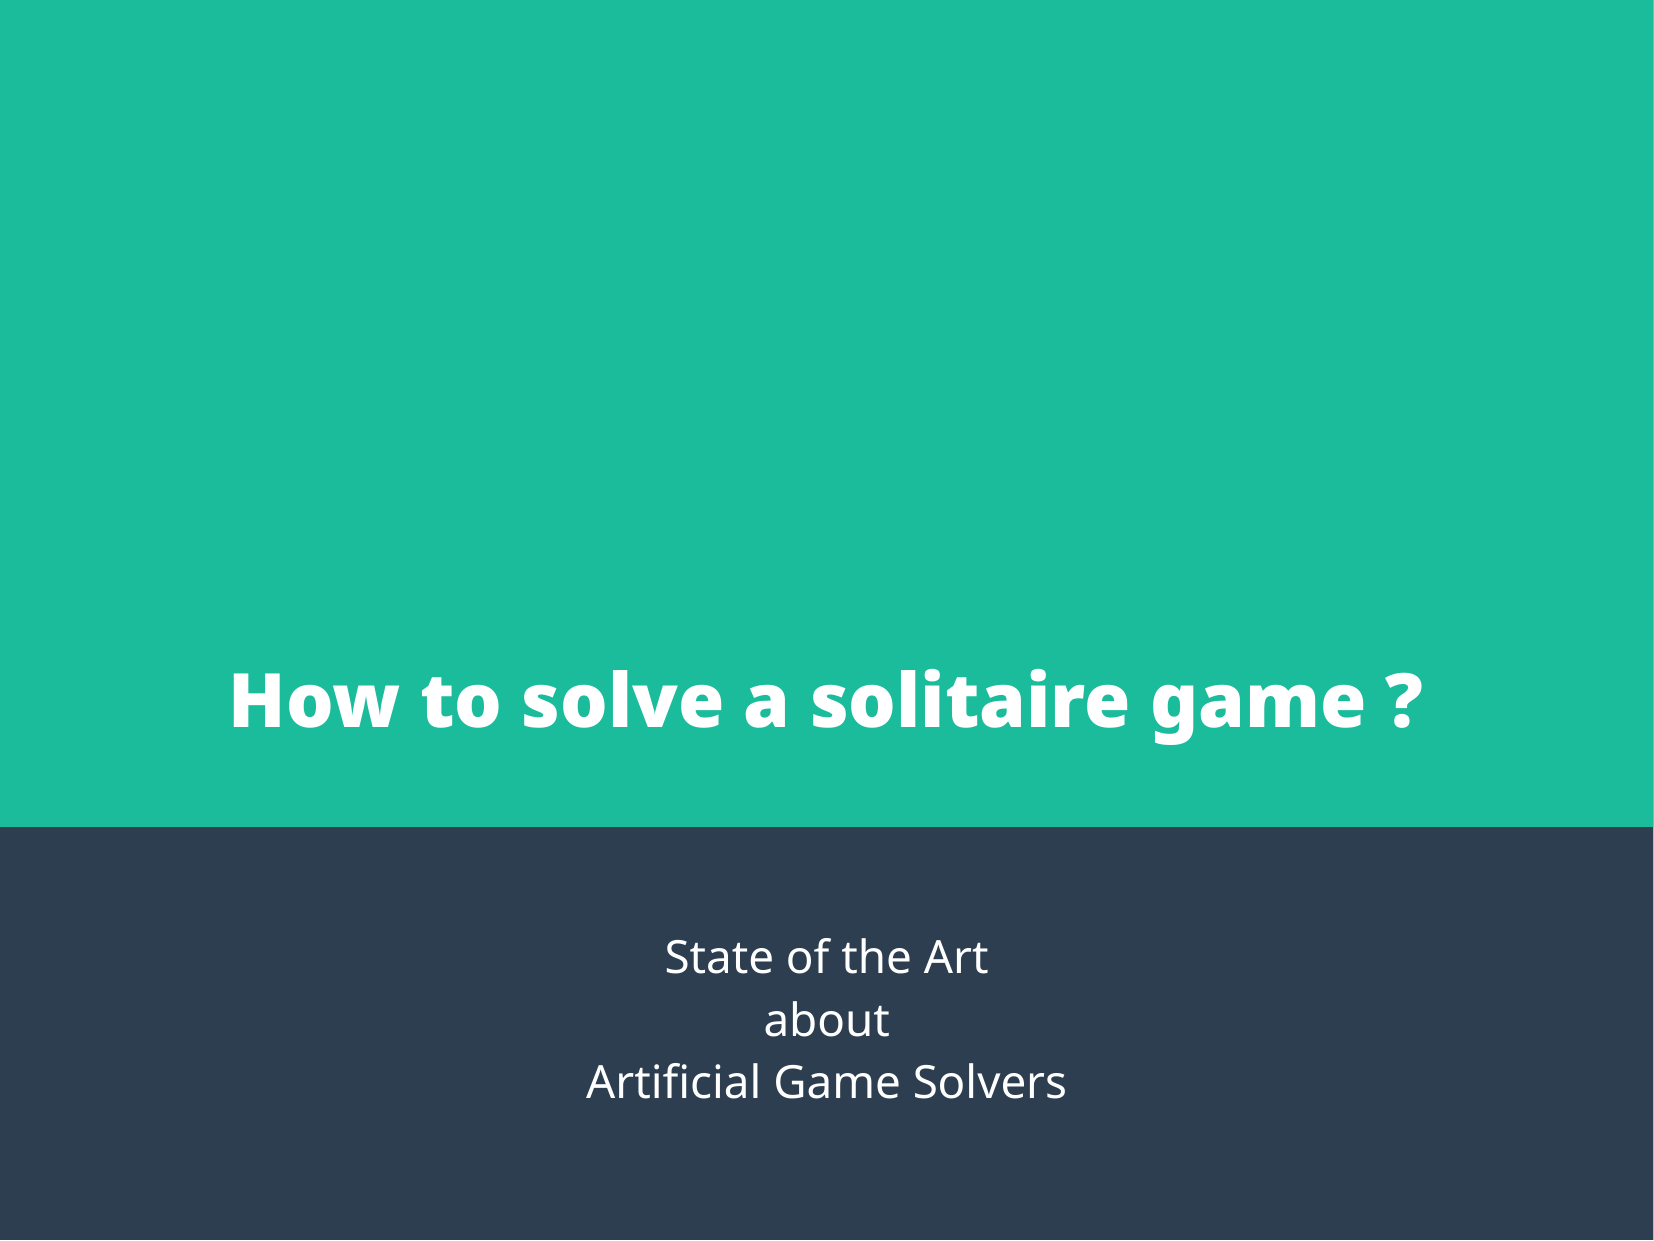

# How to solve a solitaire game ?
State of the Art
about
Artificial Game Solvers